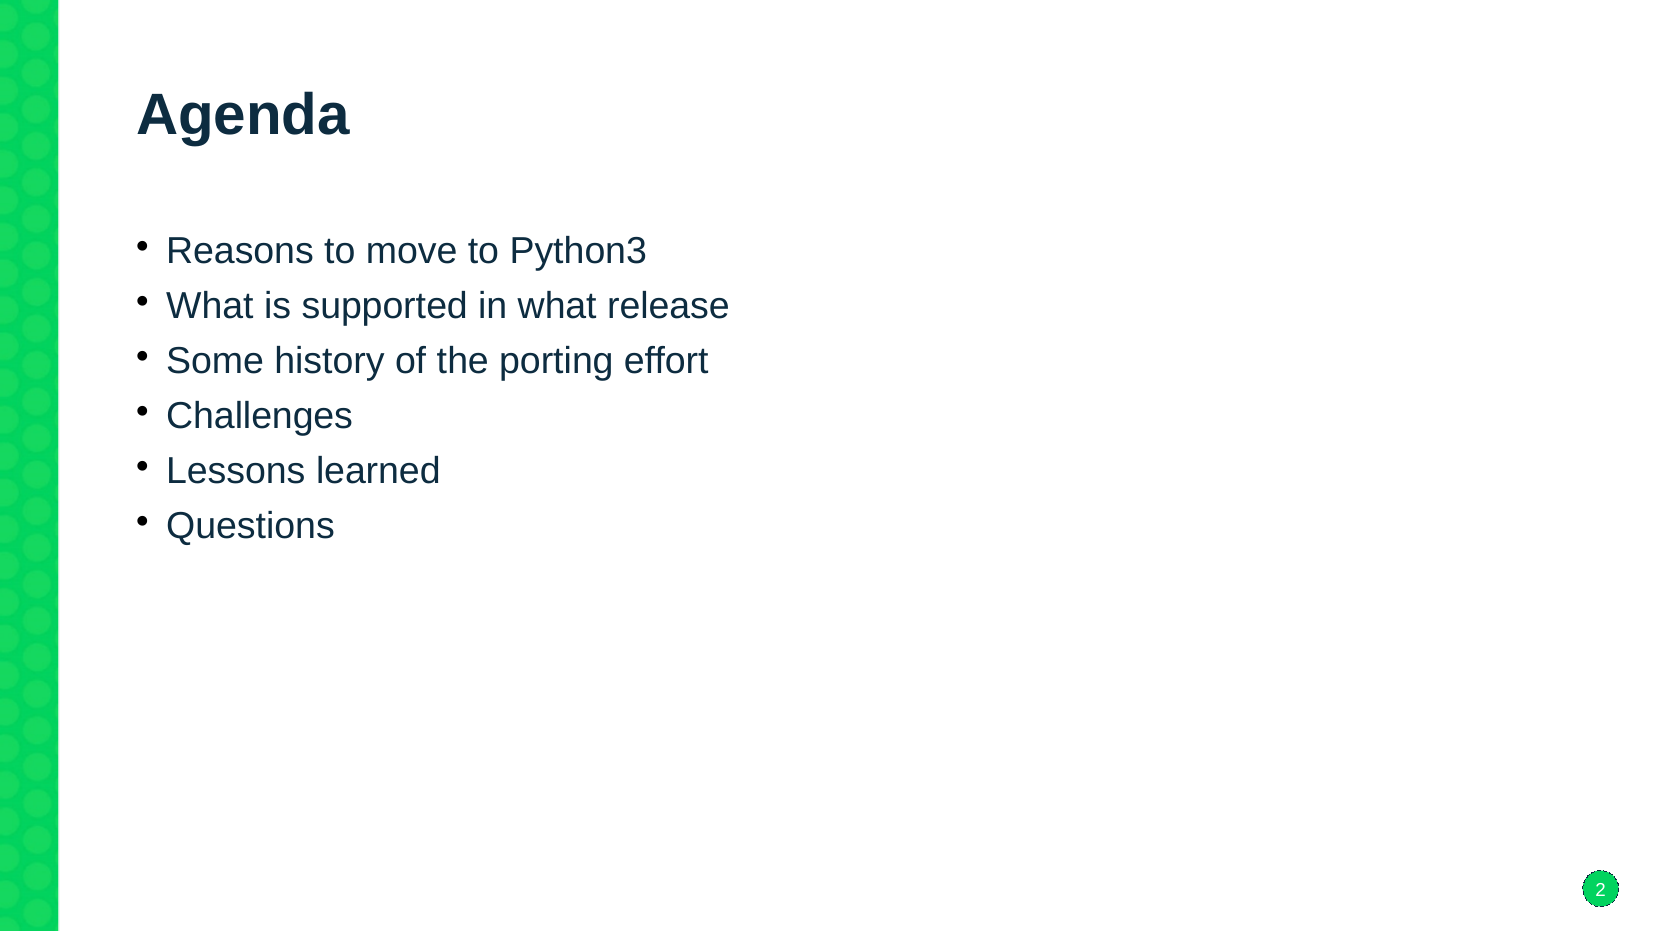

# Agenda
Reasons to move to Python3
What is supported in what release
Some history of the porting effort
Challenges
Lessons learned
Questions
2